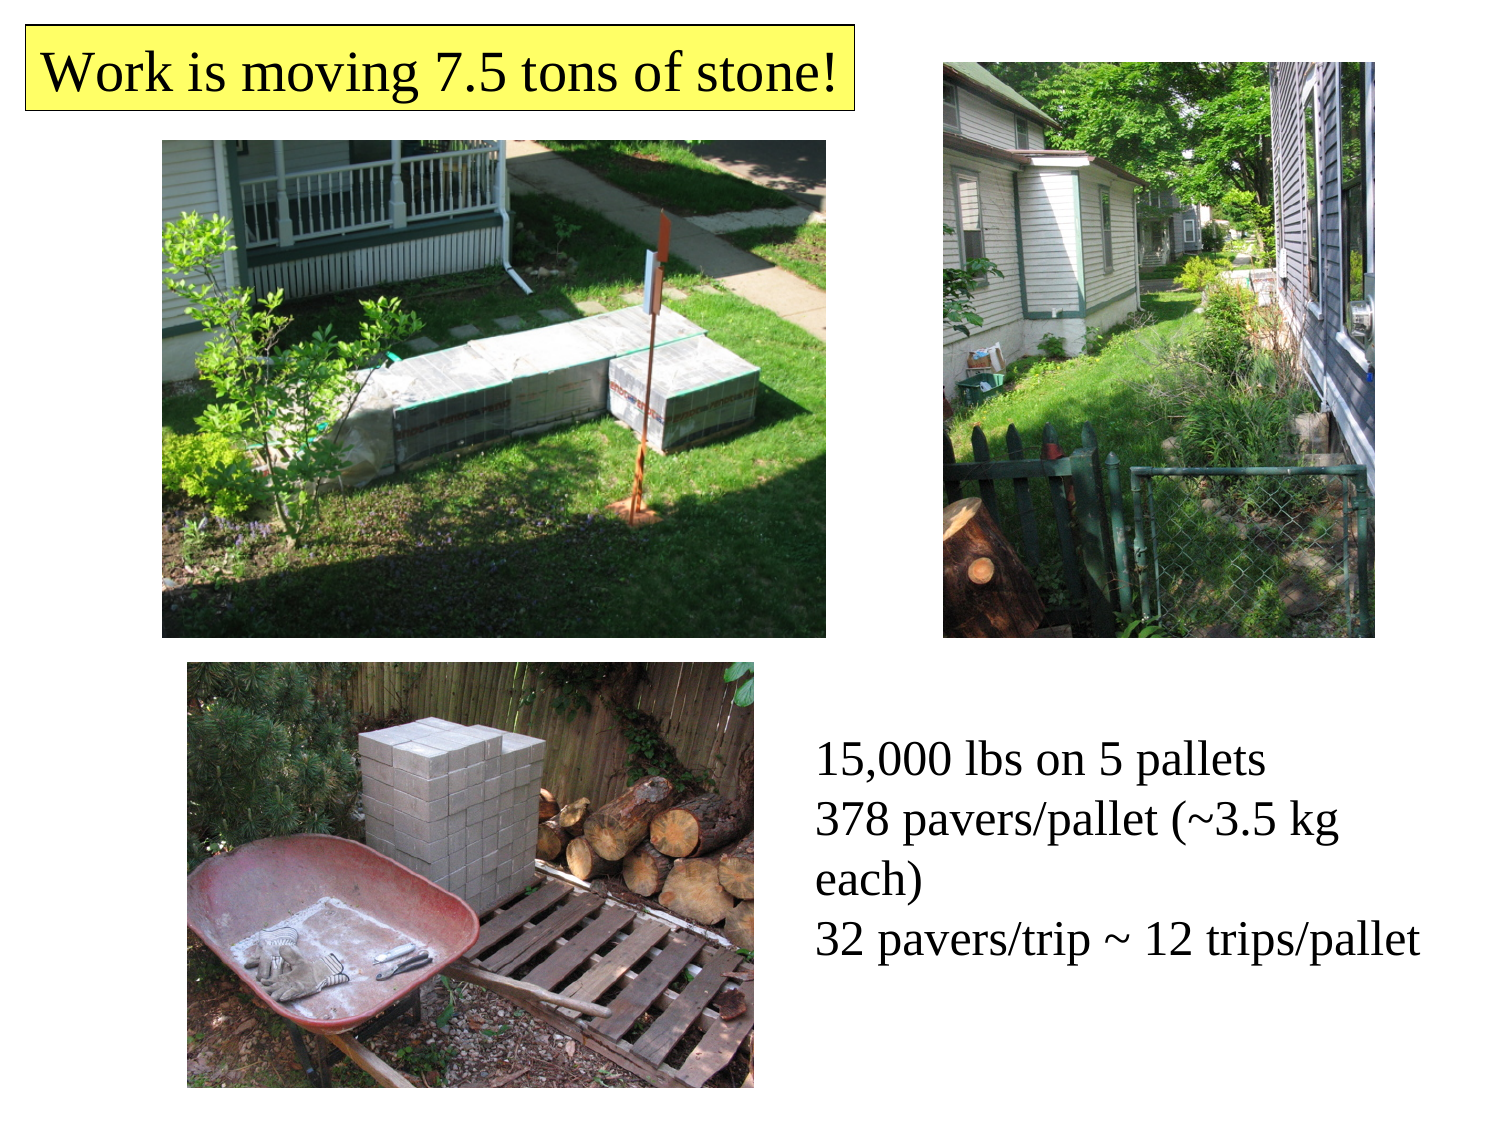

Work is moving 7.5 tons of stone!
15,000 lbs on 5 pallets
378 pavers/pallet (~3.5 kg each)
32 pavers/trip ~ 12 trips/pallet